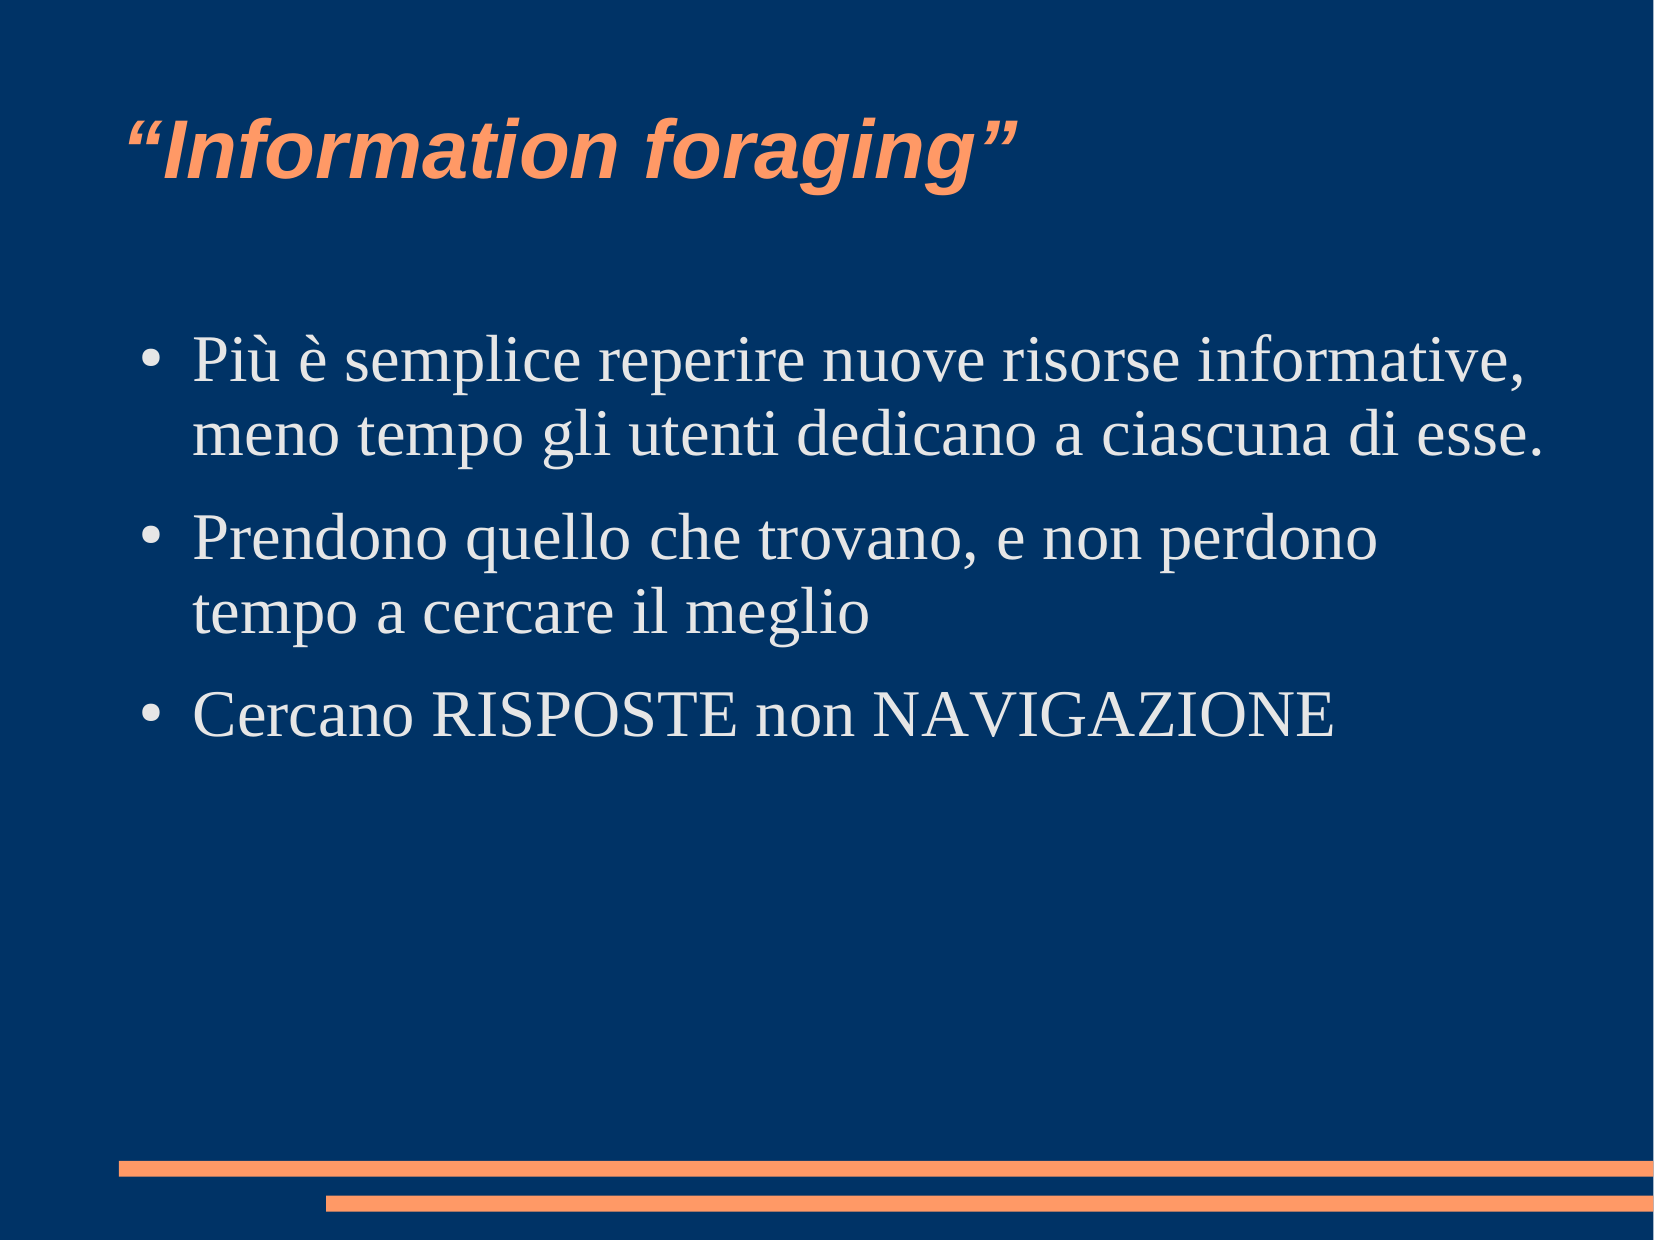

# “Information foraging”
Più è semplice reperire nuove risorse informative, meno tempo gli utenti dedicano a ciascuna di esse.
Prendono quello che trovano, e non perdono tempo a cercare il meglio
Cercano RISPOSTE non NAVIGAZIONE